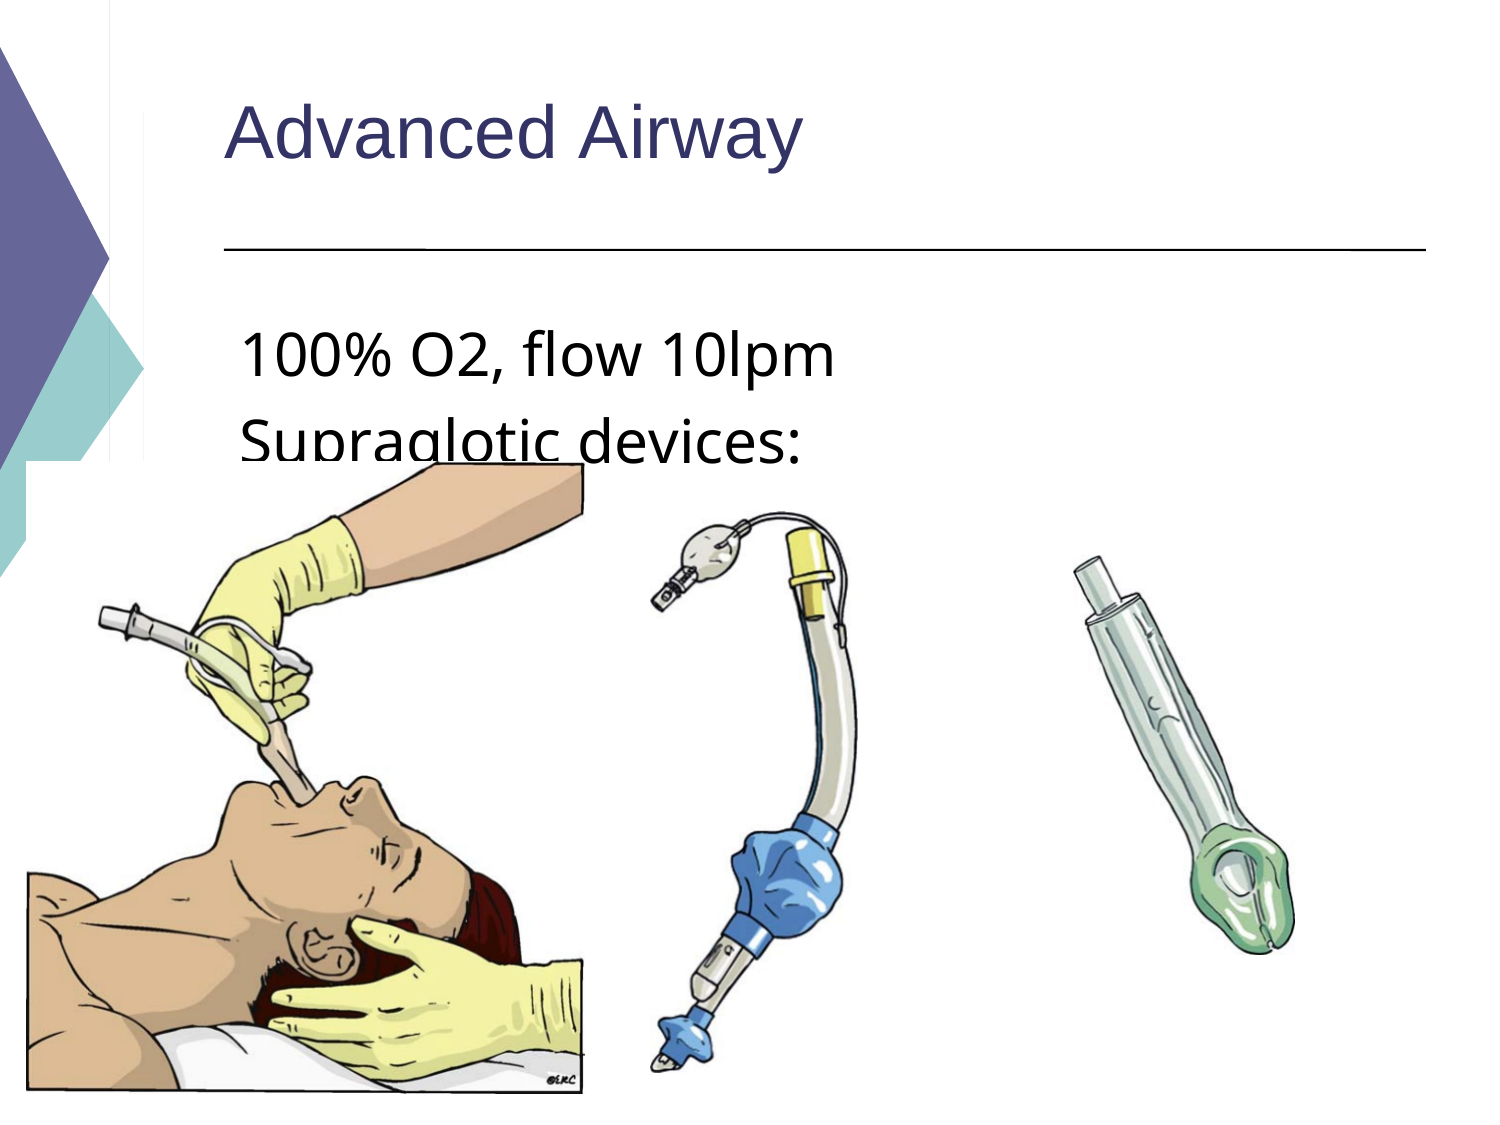

# Advanced Airway
100% O2, flow 10lpm
Supraglotic devices: